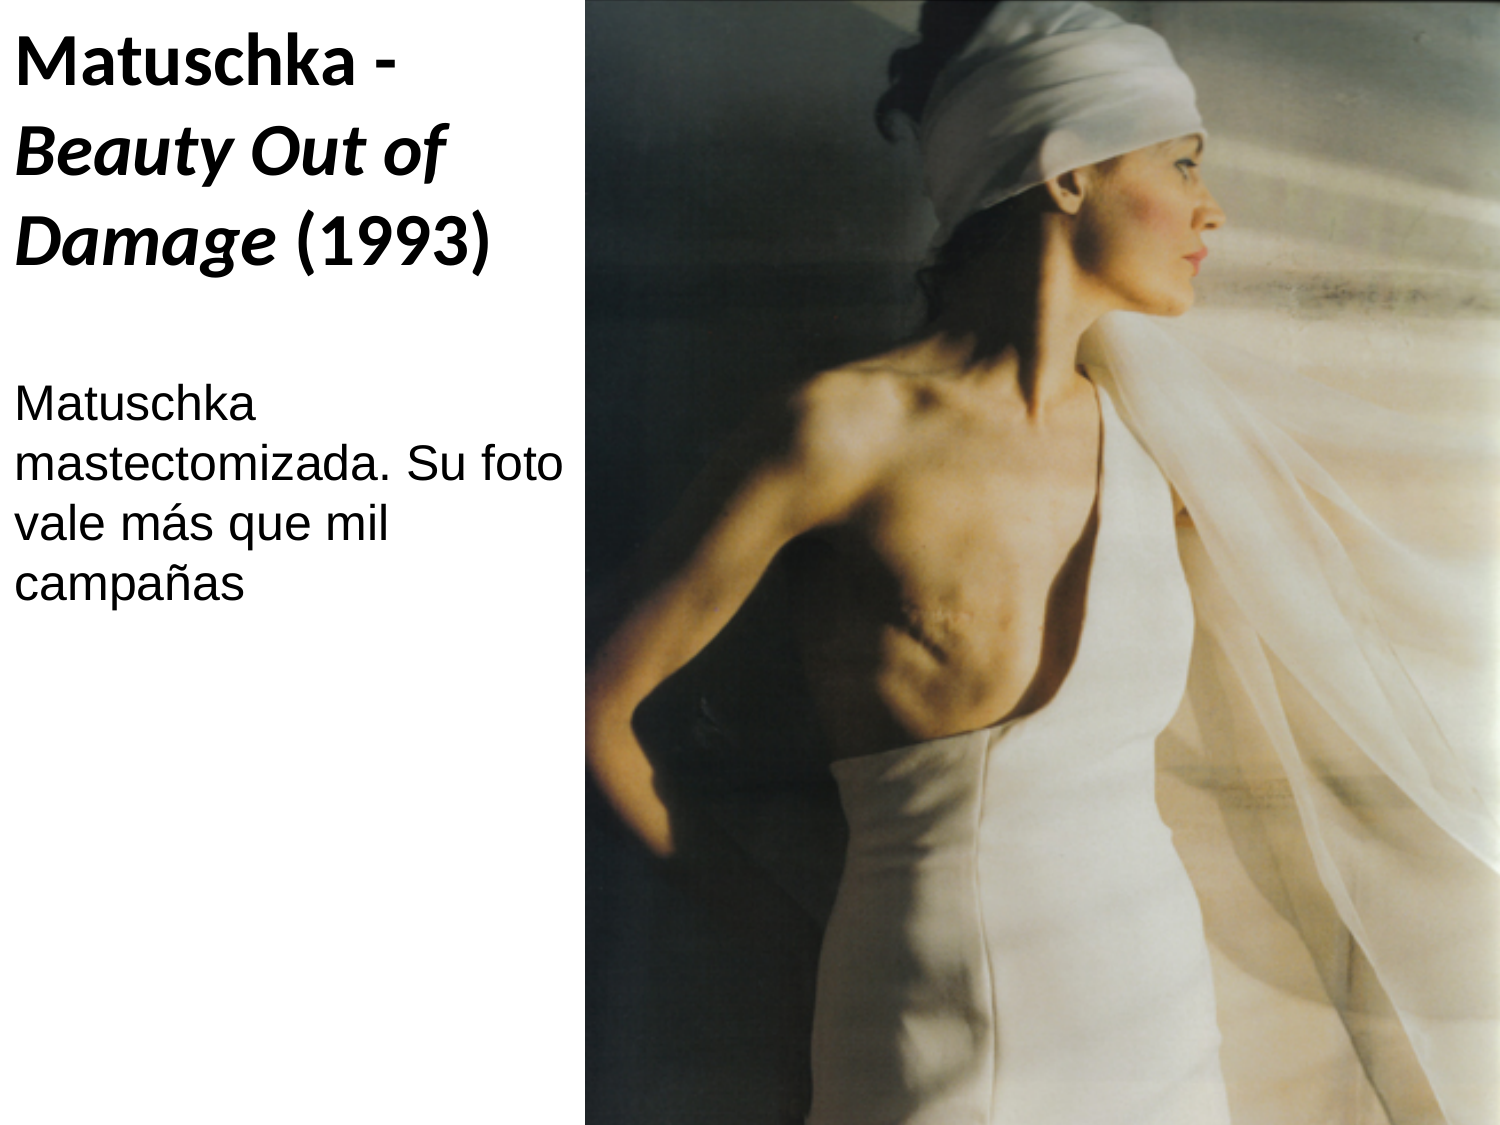

Matuschka - Beauty Out of Damage (1993)
Matuschka mastectomizada. Su foto vale más que mil campañas